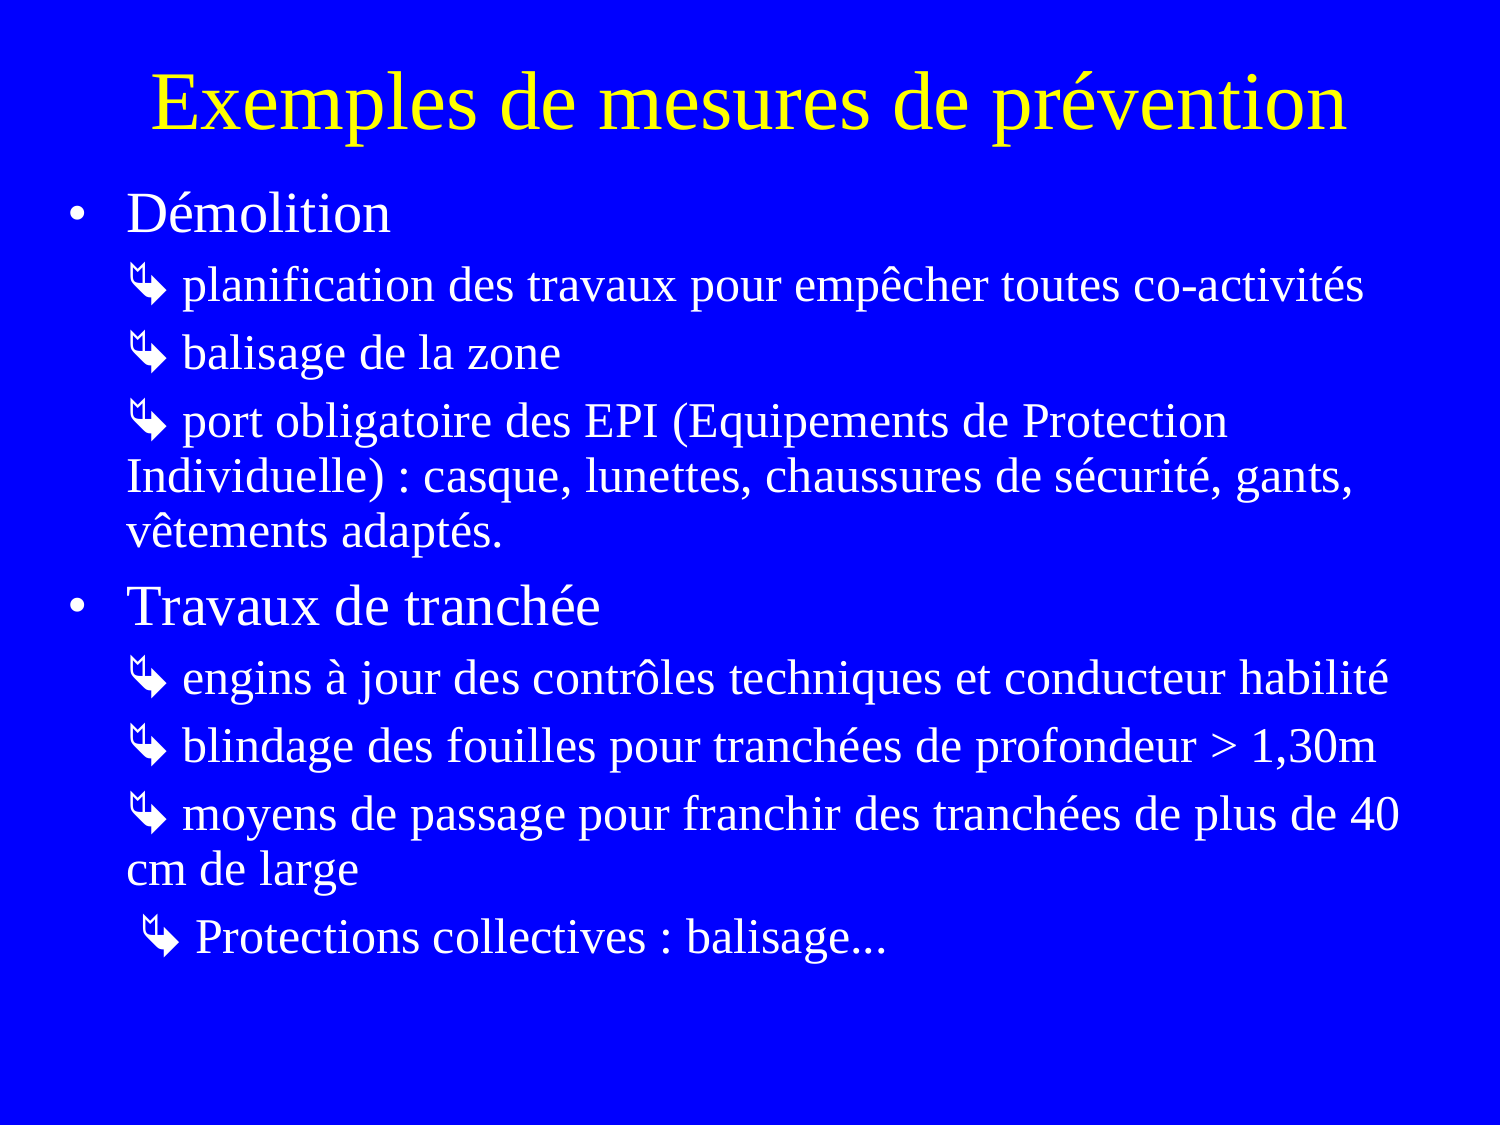

# Exemples de mesures de prévention
Démolition
	 planification des travaux pour empêcher toutes co-activités
	 balisage de la zone
	 port obligatoire des EPI (Equipements de Protection Individuelle) : casque, lunettes, chaussures de sécurité, gants, vêtements adaptés.
Travaux de tranchée
	 engins à jour des contrôles techniques et conducteur habilité
	 blindage des fouilles pour tranchées de profondeur > 1,30m
	 moyens de passage pour franchir des tranchées de plus de 40 cm de large
	  Protections collectives : balisage...